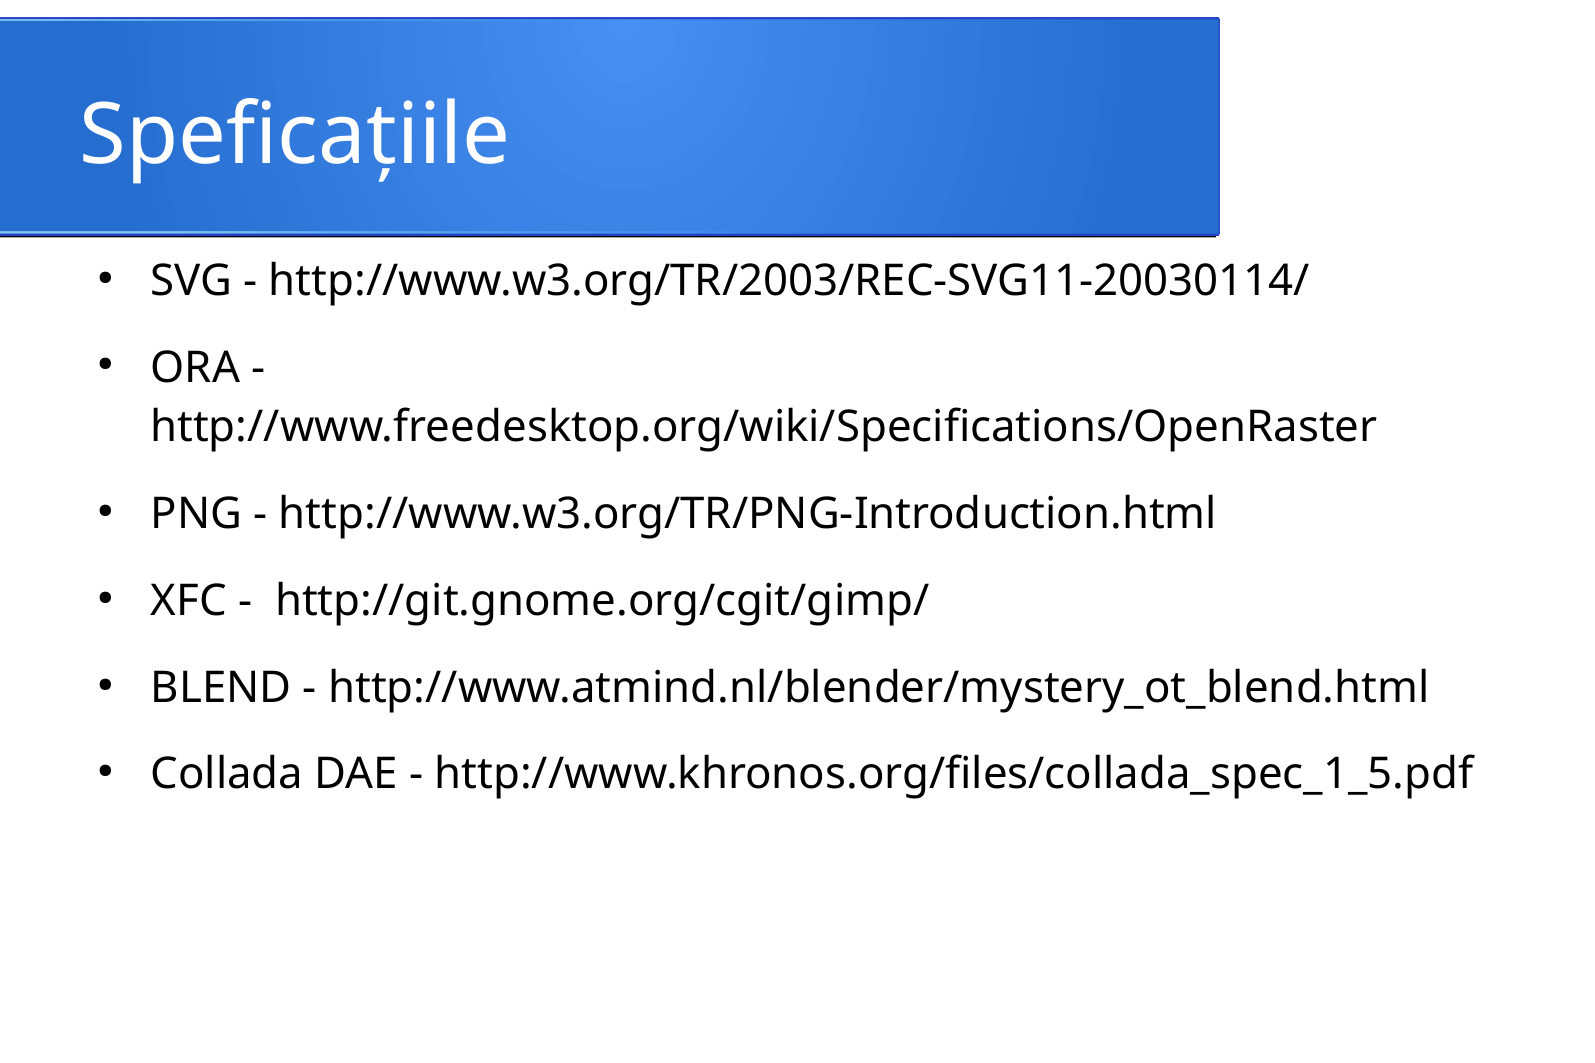

# Speficațiile
SVG - http://www.w3.org/TR/2003/REC-SVG11-20030114/
ORA - http://www.freedesktop.org/wiki/Specifications/OpenRaster
PNG - http://www.w3.org/TR/PNG-Introduction.html
XFC - http://git.gnome.org/cgit/gimp/
BLEND - http://www.atmind.nl/blender/mystery_ot_blend.html
Collada DAE - http://www.khronos.org/files/collada_spec_1_5.pdf